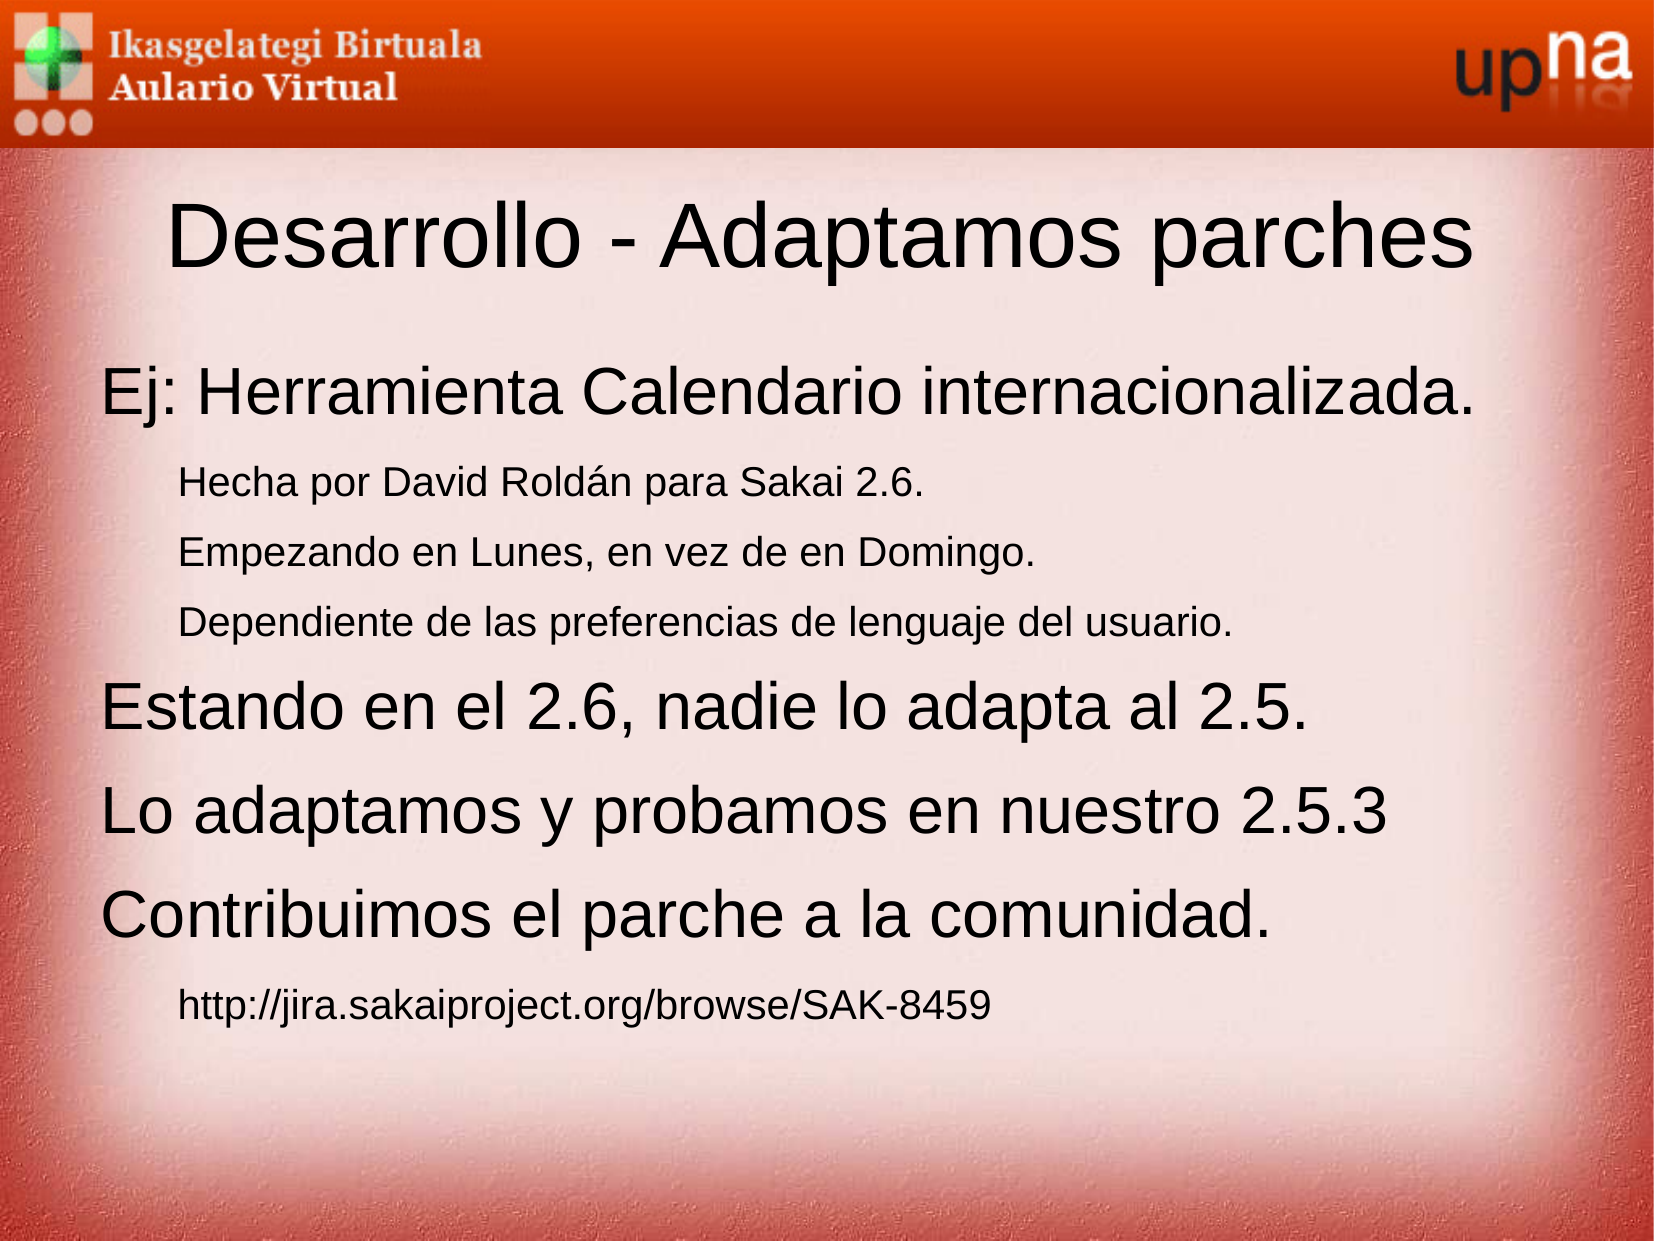

# Desarrollo - Adaptamos parches
Ej: Herramienta Calendario internacionalizada.
Hecha por David Roldán para Sakai 2.6.
Empezando en Lunes, en vez de en Domingo.
Dependiente de las preferencias de lenguaje del usuario.
Estando en el 2.6, nadie lo adapta al 2.5.
Lo adaptamos y probamos en nuestro 2.5.3
Contribuimos el parche a la comunidad.
http://jira.sakaiproject.org/browse/SAK-8459